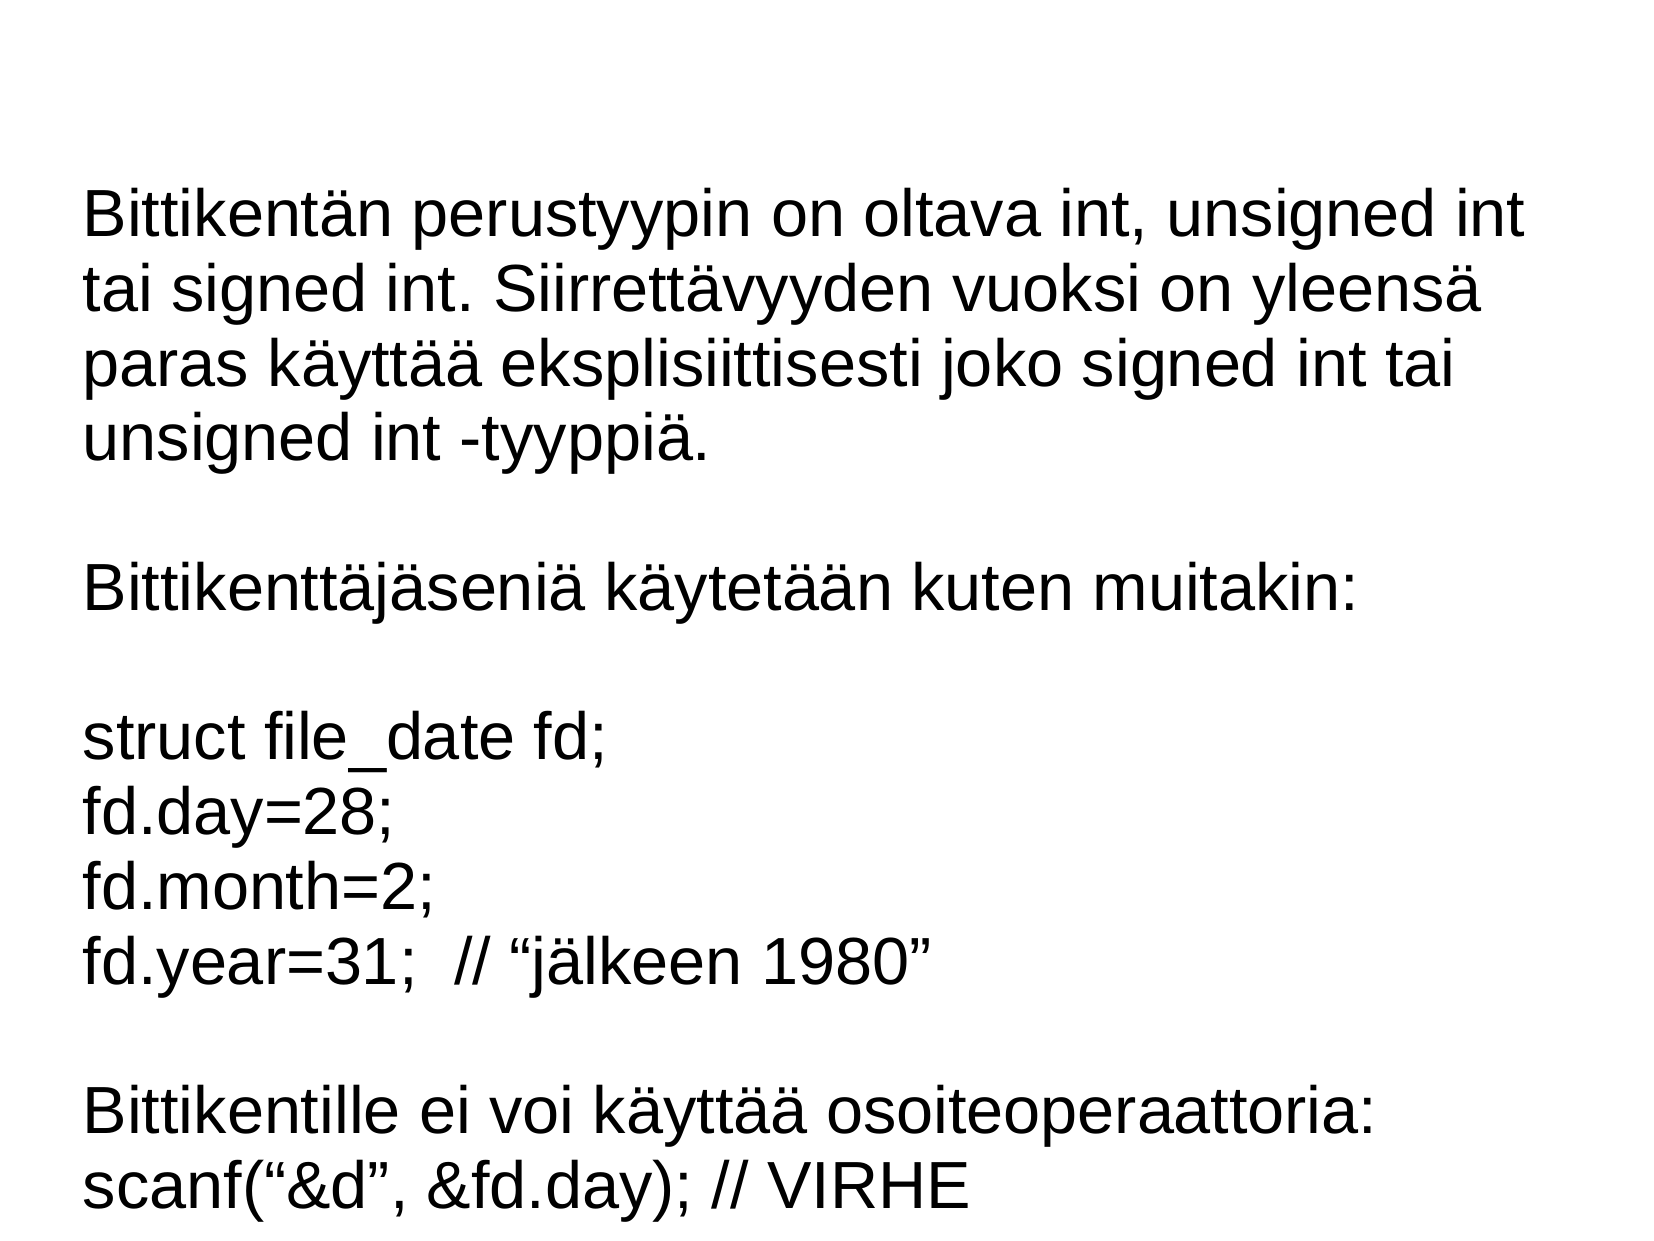

Bittikentän perustyypin on oltava int, unsigned int tai signed int. Siirrettävyyden vuoksi on yleensä paras käyttää eksplisiittisesti joko signed int tai unsigned int -tyyppiä.
Bittikenttäjäseniä käytetään kuten muitakin:
struct file_date fd;
fd.day=28;
fd.month=2;
fd.year=31; // “jälkeen 1980”
Bittikentille ei voi käyttää osoiteoperaattoria:
scanf(“&d”, &fd.day); // VIRHE